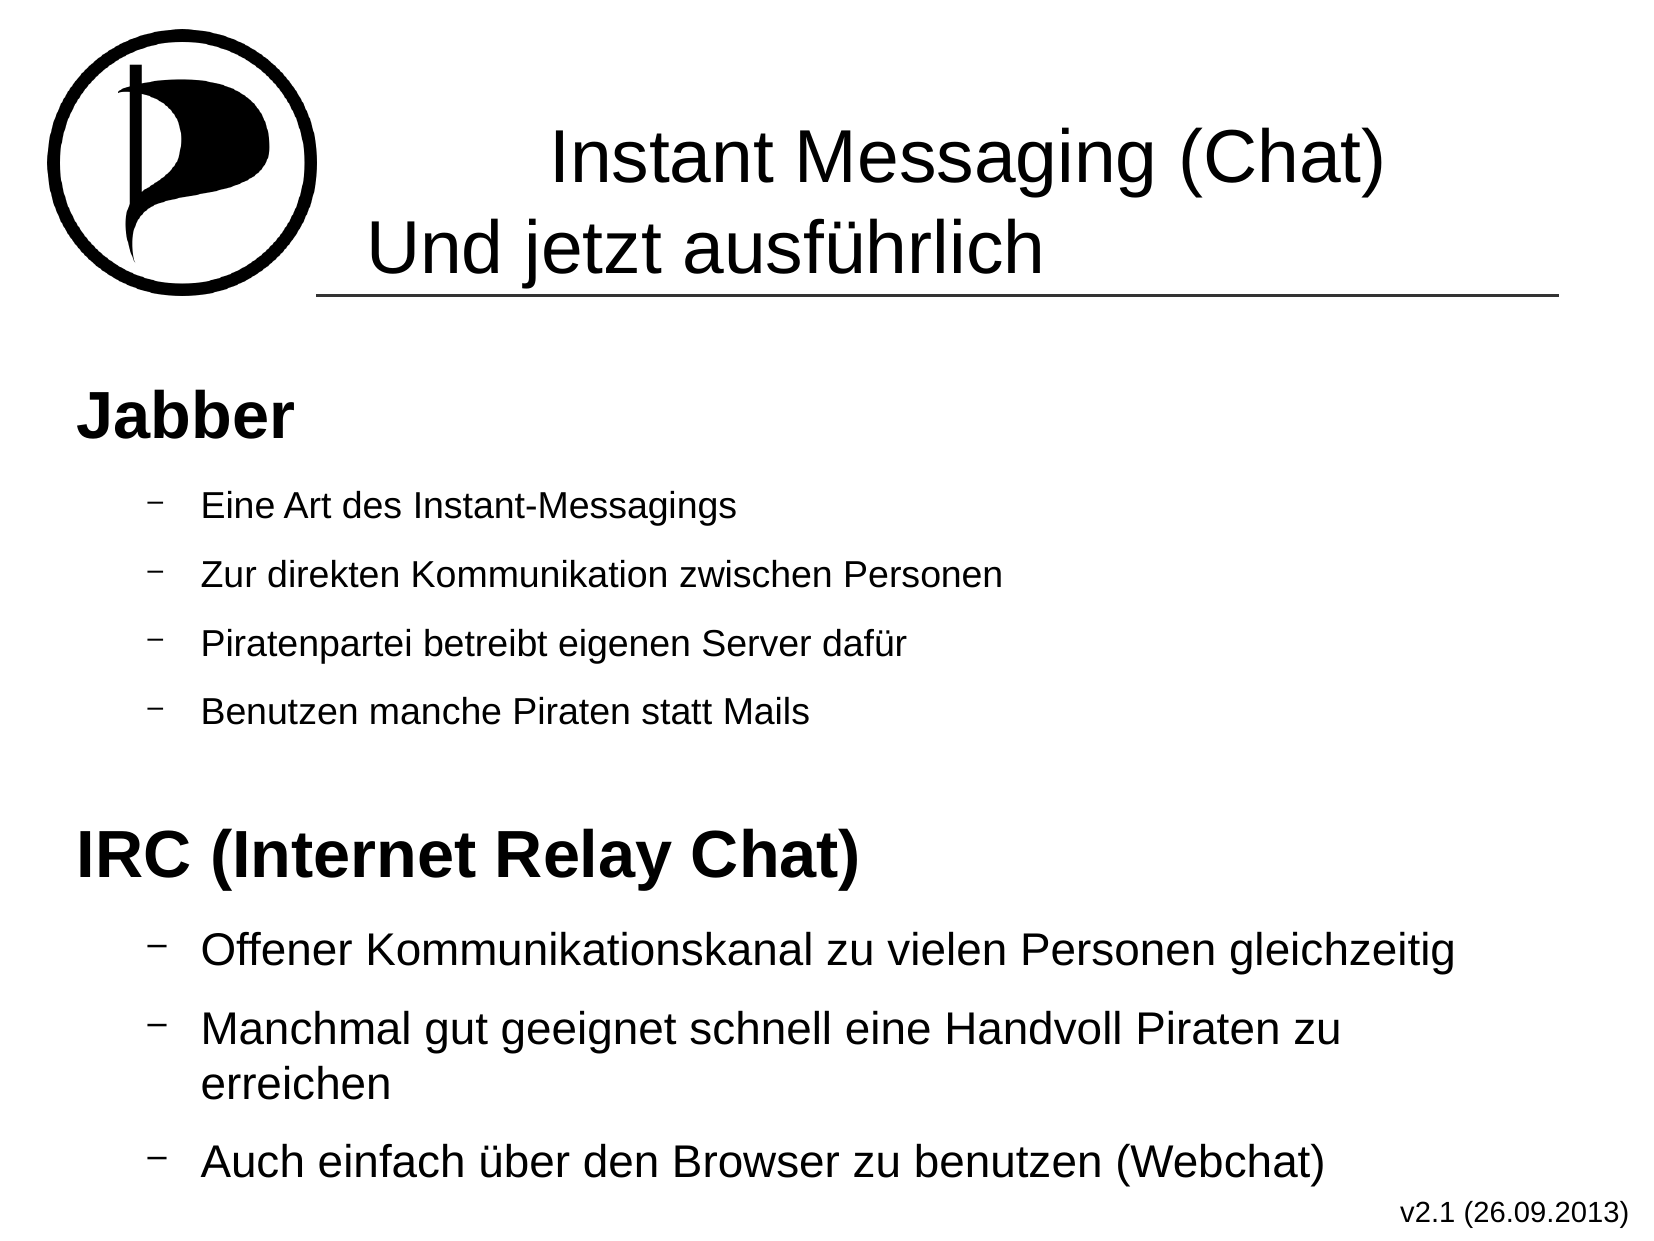

Instant Messaging (Chat)
Und jetzt ausführlich
# Jabber
Eine Art des Instant-Messagings
Zur direkten Kommunikation zwischen Personen
Piratenpartei betreibt eigenen Server dafür
Benutzen manche Piraten statt Mails
IRC (Internet Relay Chat)
Offener Kommunikationskanal zu vielen Personen gleichzeitig
Manchmal gut geeignet schnell eine Handvoll Piraten zu erreichen
Auch einfach über den Browser zu benutzen (Webchat)
v2.1 (26.09.2013)